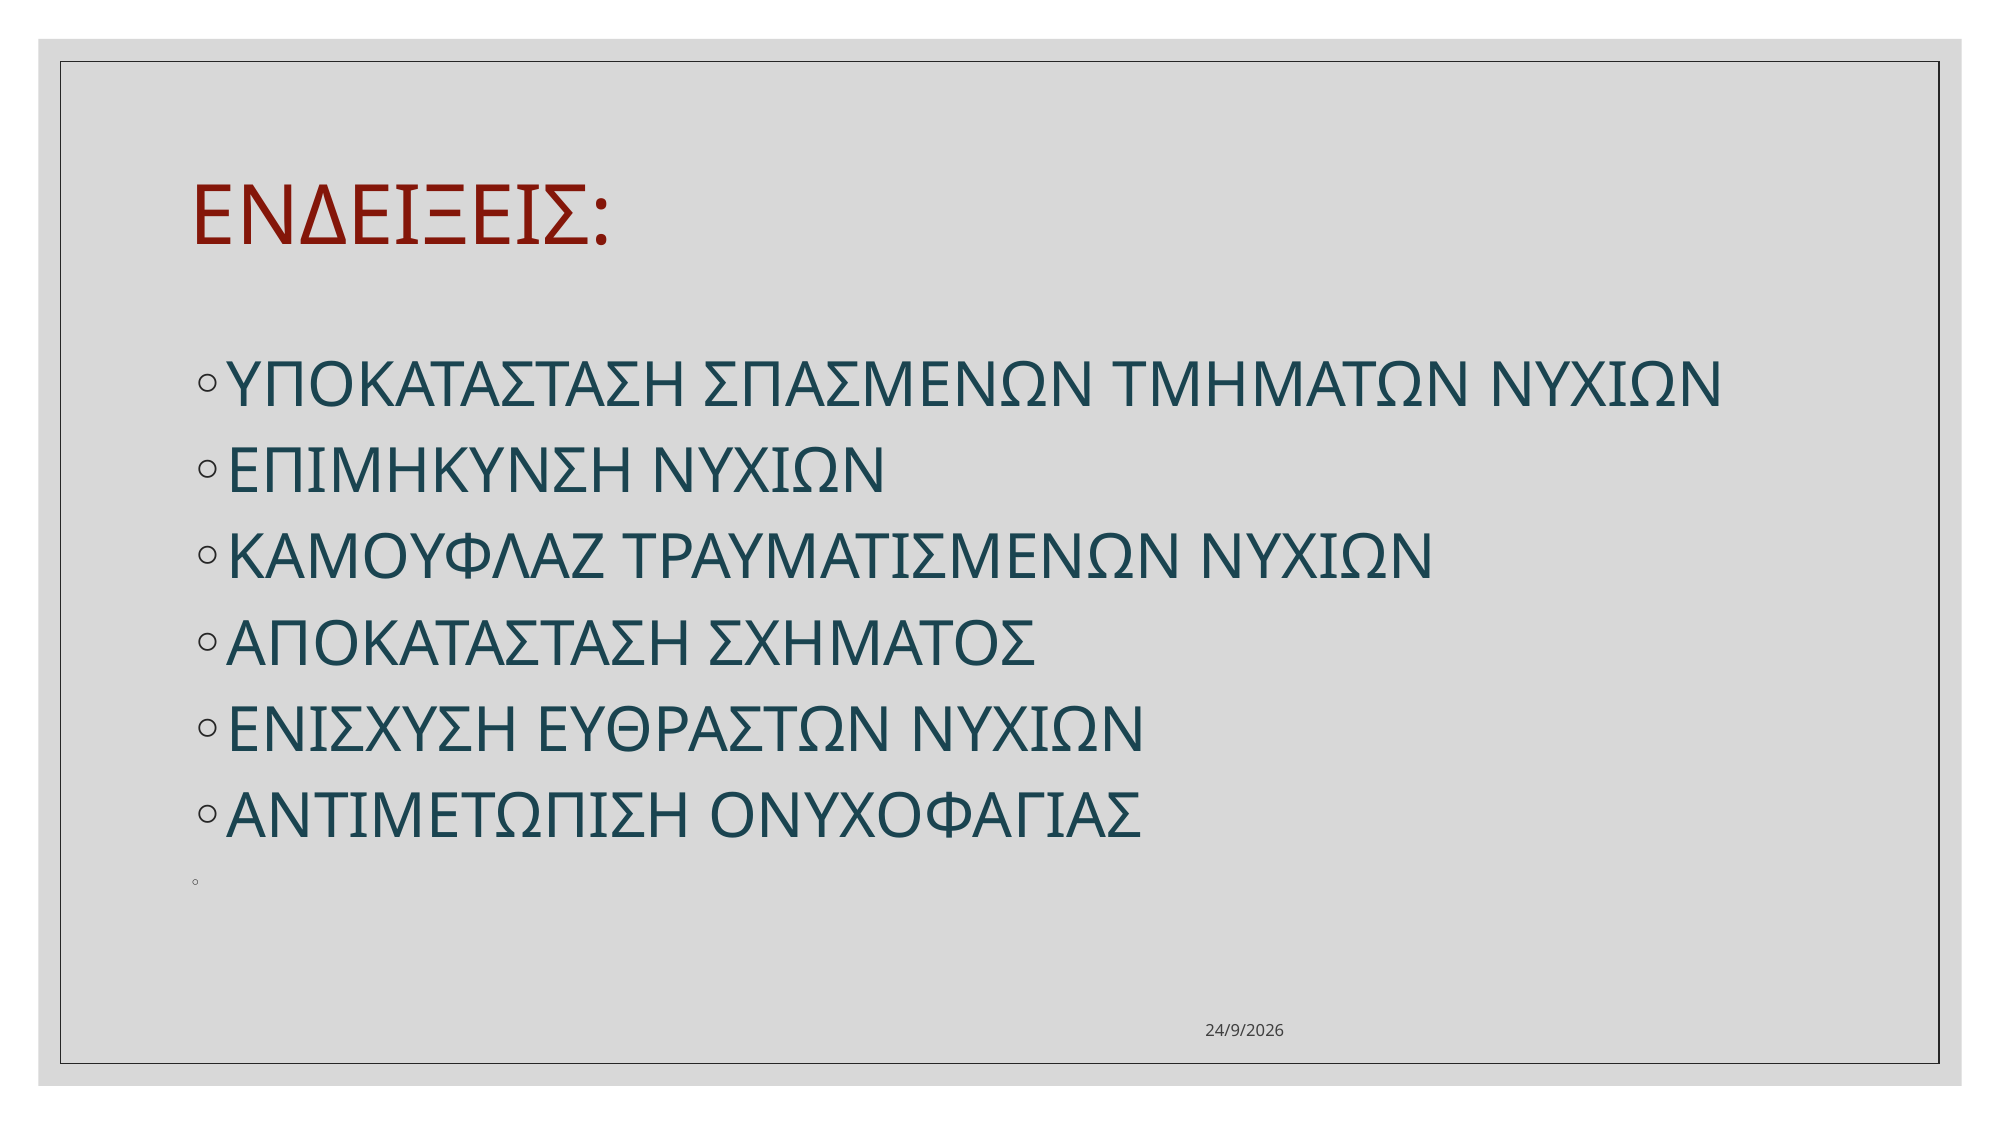

# ΕΝΔΕΙΞΕΙΣ:
ΥΠΟΚΑΤΑΣΤΑΣΗ ΣΠΑΣΜΕΝΩΝ ΤΜΗΜΑΤΩΝ ΝΥΧΙΩΝ
ΕΠΙΜΗΚΥΝΣΗ ΝΥΧΙΩΝ
ΚΑΜΟΥΦΛΑΖ ΤΡΑΥΜΑΤΙΣΜΕΝΩΝ ΝΥΧΙΩΝ
ΑΠΟΚΑΤΑΣΤΑΣΗ ΣΧΗΜΑΤΟΣ
ΕΝΙΣΧΥΣΗ ΕΥΘΡΑΣΤΩΝ ΝΥΧΙΩΝ
ΑΝΤΙΜΕΤΩΠΙΣΗ ΟΝΥΧΟΦΑΓΙΑΣ